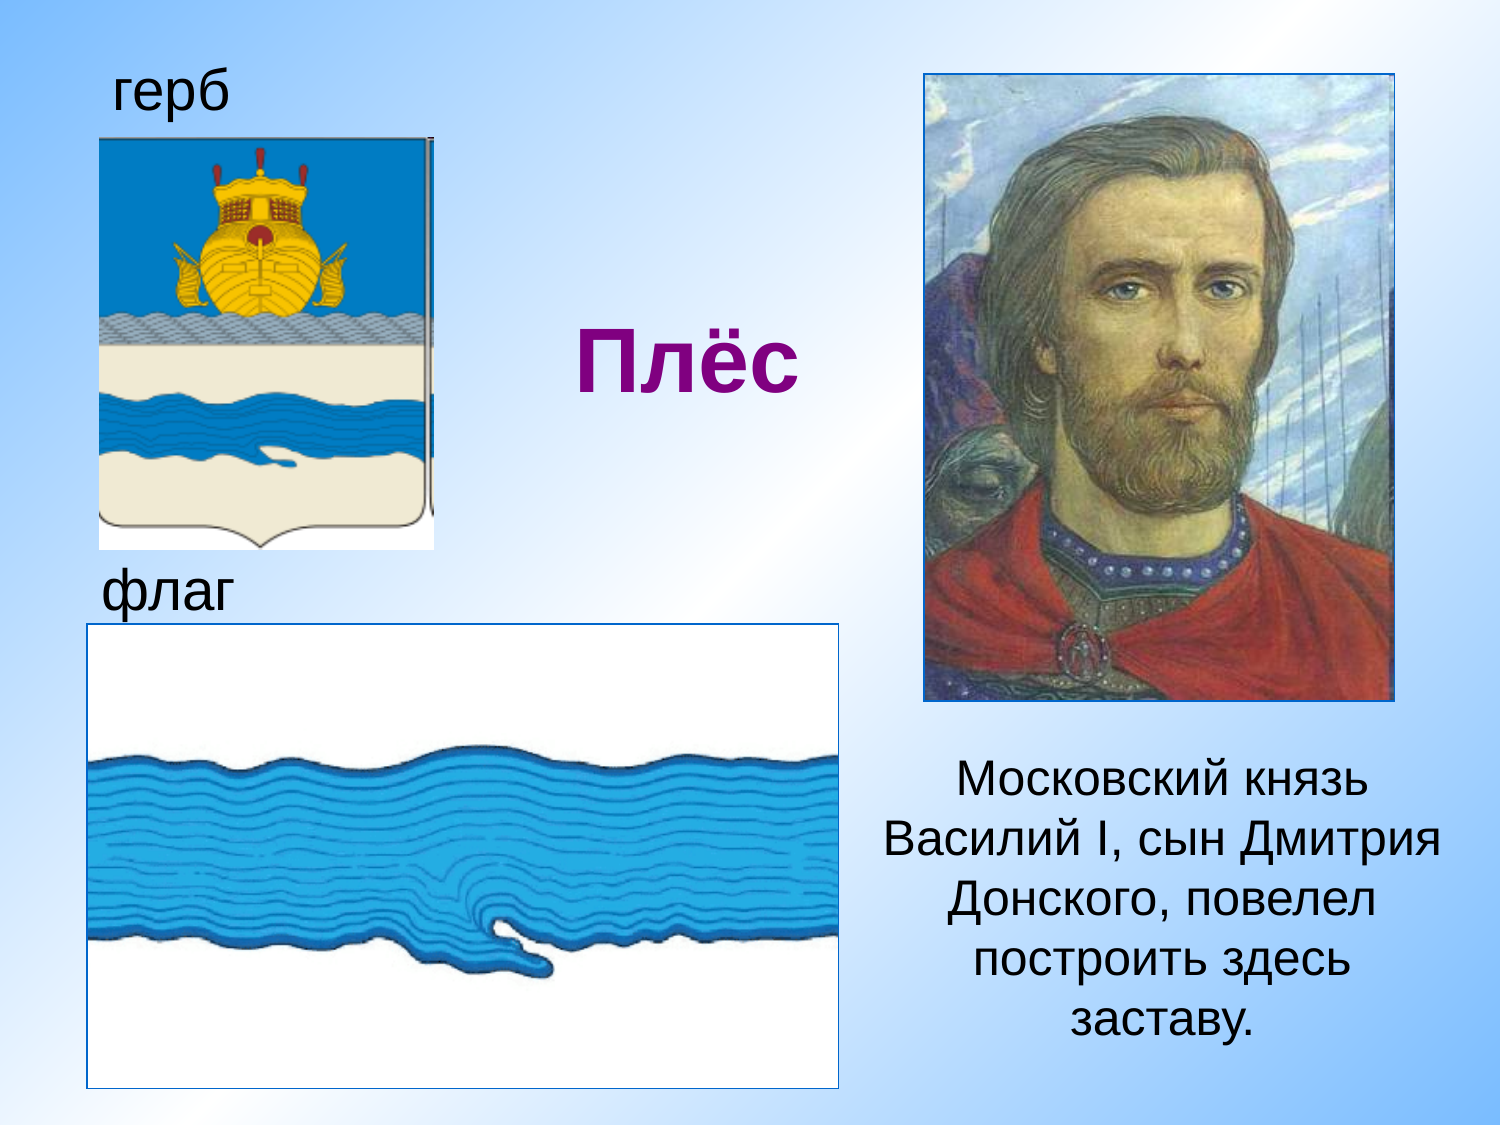

герб
# Плёс
флаг
Московский князь Василий I, сын Дмитрия Донского, повелел построить здесь заставу.